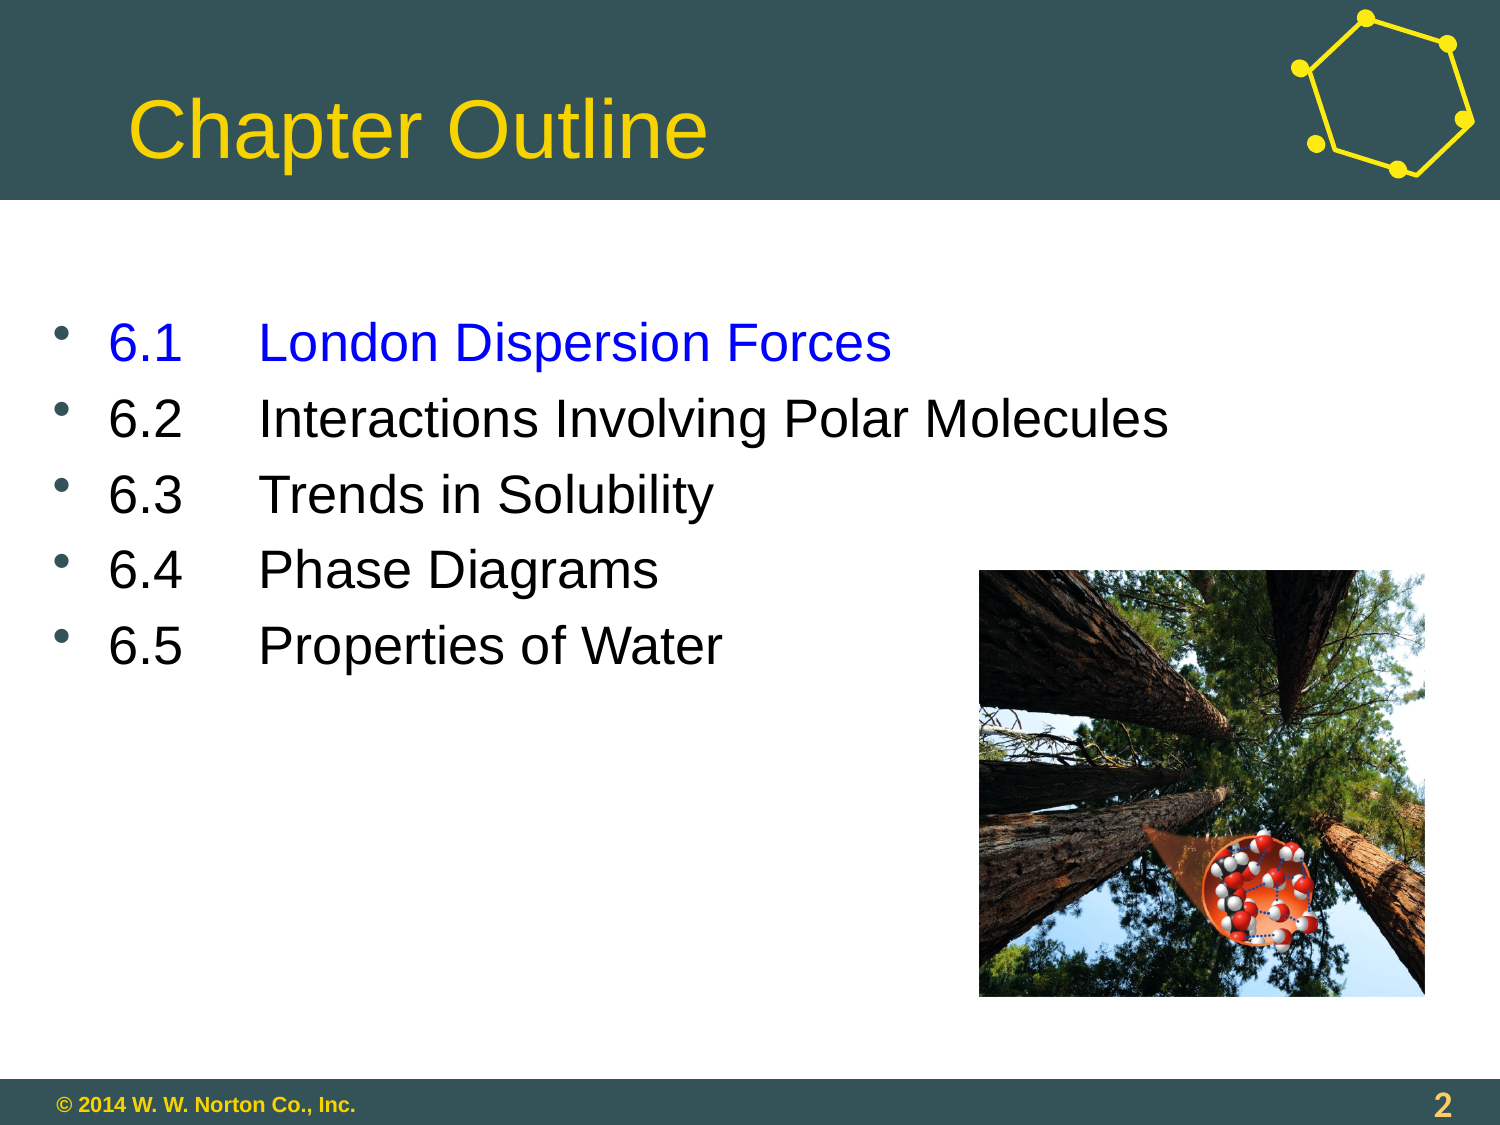

# Chapter Outline
6.1	London Dispersion Forces
6.2	Interactions Involving Polar Molecules
6.3	Trends in Solubility
6.4	Phase Diagrams
6.5	Properties of Water